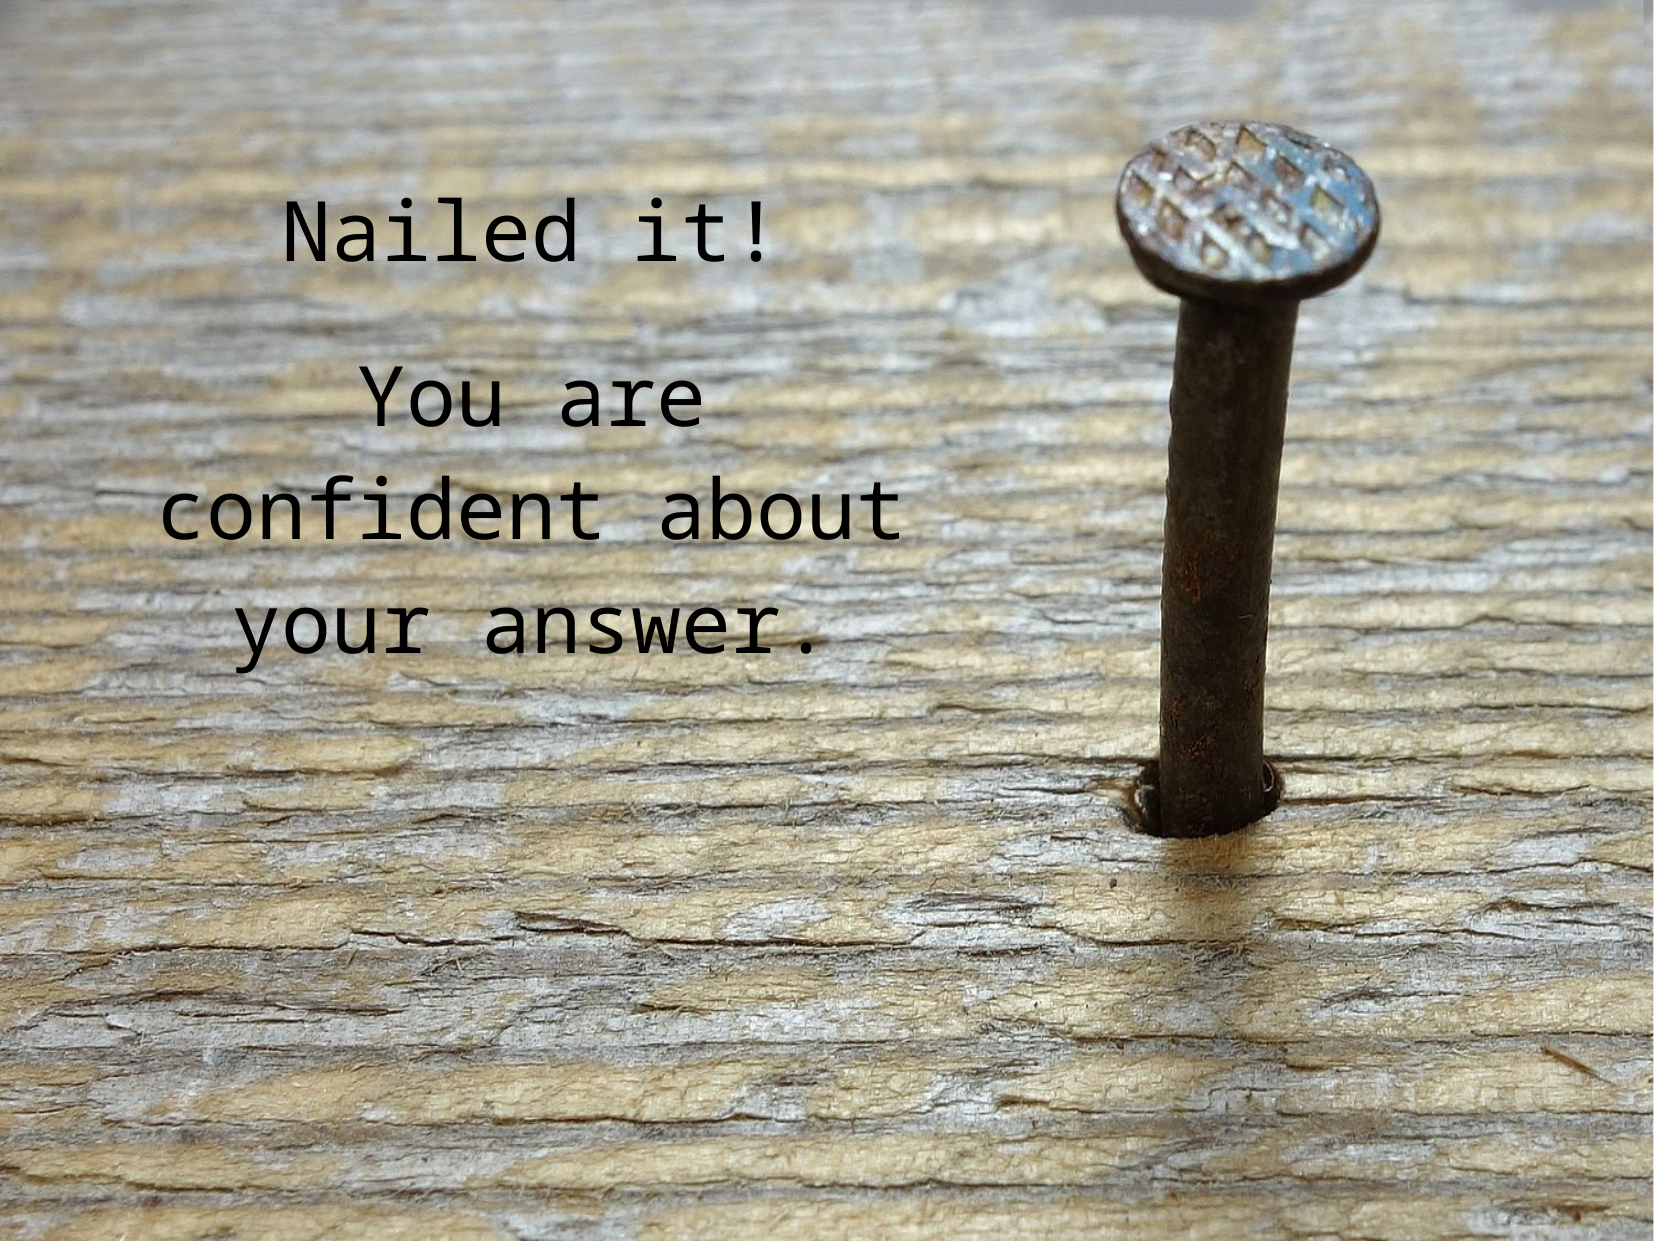

Nailed it!
You are confident about your answer.